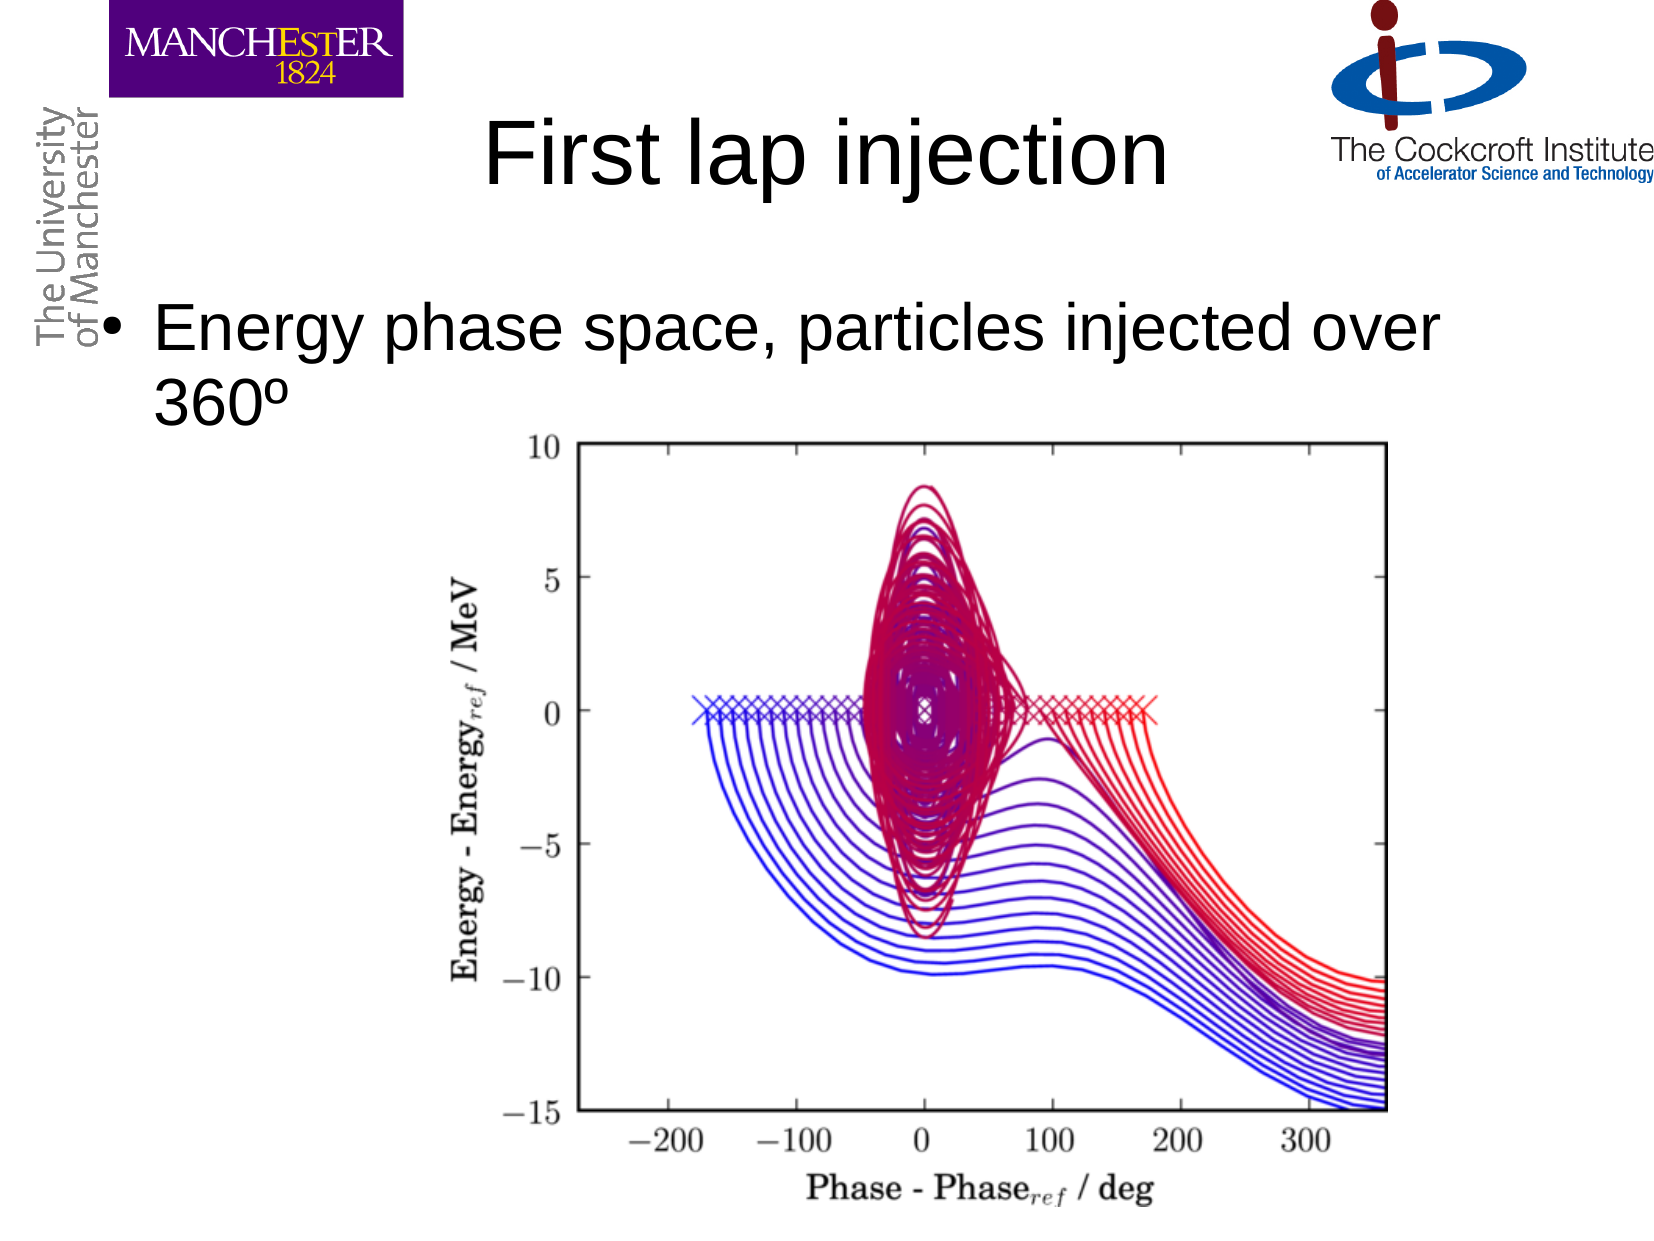

# First lap injection
Energy phase space, particles injected over 360º